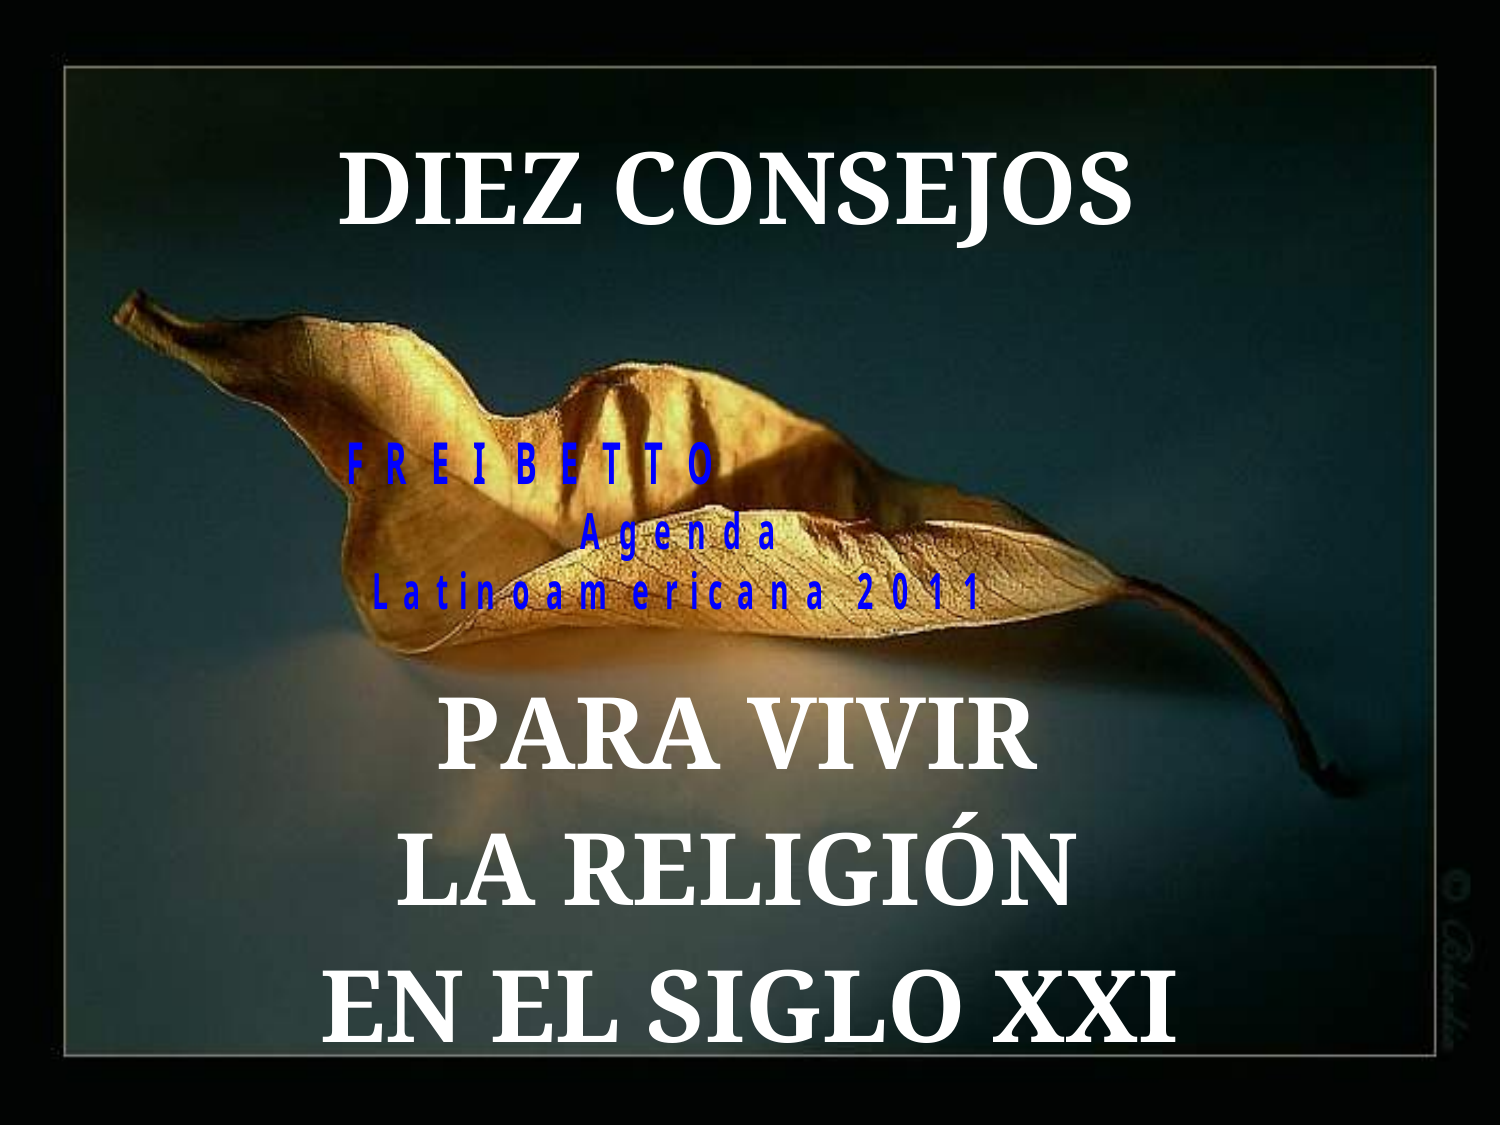

DIEZ CONSEJOS
PARA VIVIR
LA RELIGIÓN
EN EL SIGLO XXI